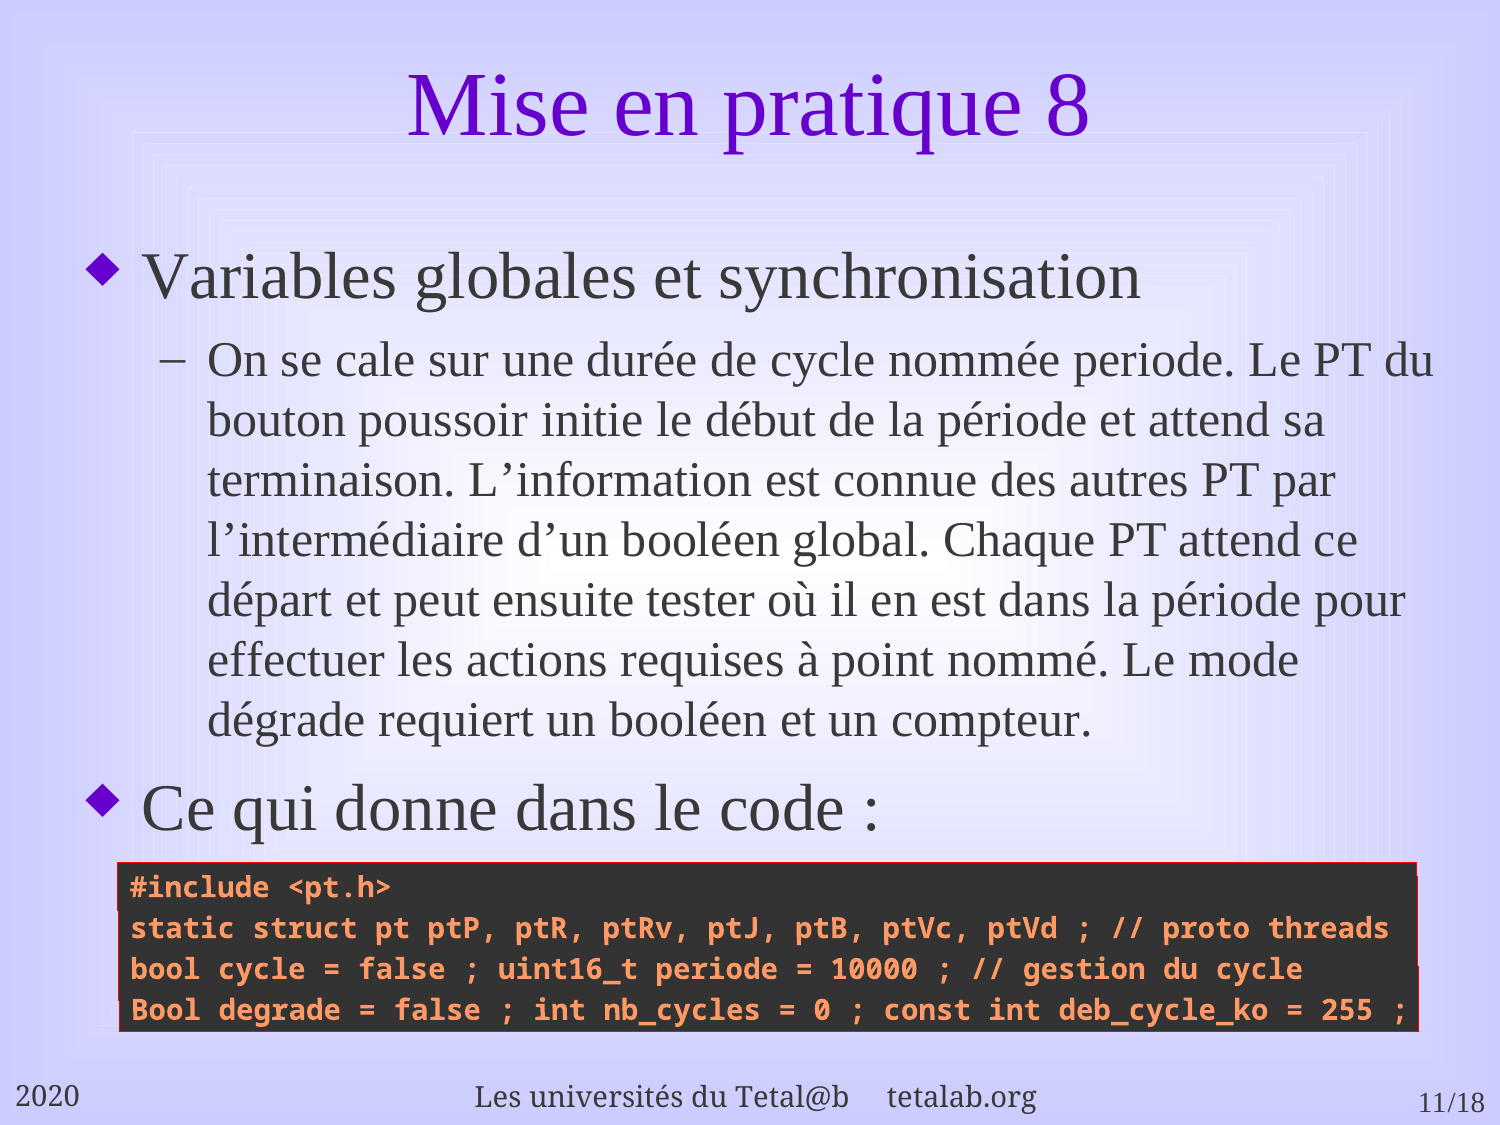

# Mise en pratique 8
Variables globales et synchronisation
On se cale sur une durée de cycle nommée periode. Le PT du bouton poussoir initie le début de la période et attend sa terminaison. L’information est connue des autres PT par l’intermédiaire d’un booléen global. Chaque PT attend ce départ et peut ensuite tester où il en est dans la période pour effectuer les actions requises à point nommé. Le mode dégrade requiert un booléen et un compteur.
Ce qui donne dans le code :
#include <pt.h>
static struct pt ptP, ptR, ptRv, ptJ, ptB, ptVc, ptVd ; // proto threads
bool cycle = false ; uint16_t periode = 10000 ; // gestion du cycle
Bool degrade = false ; int nb_cycles = 0 ; const int deb_cycle_ko = 255 ;
2020
Les universités du Tetal@b tetalab.org
11